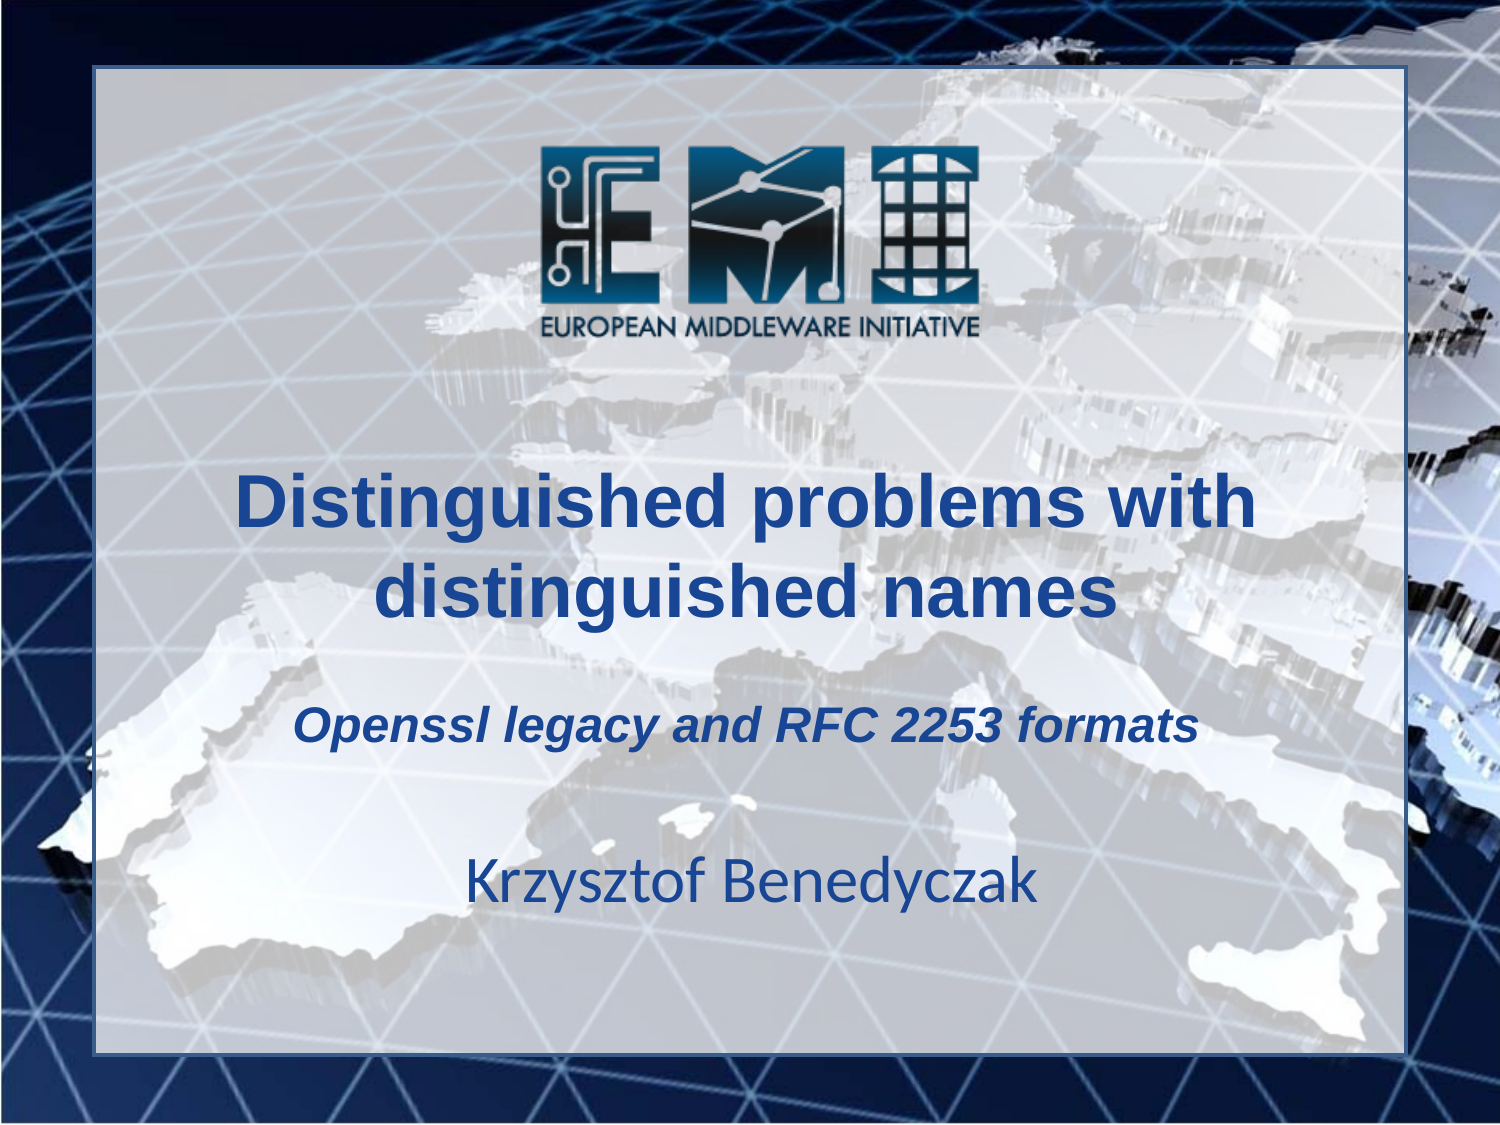

# Distinguished problems with distinguished names Openssl legacy and RFC 2253 formats
Krzysztof Benedyczak